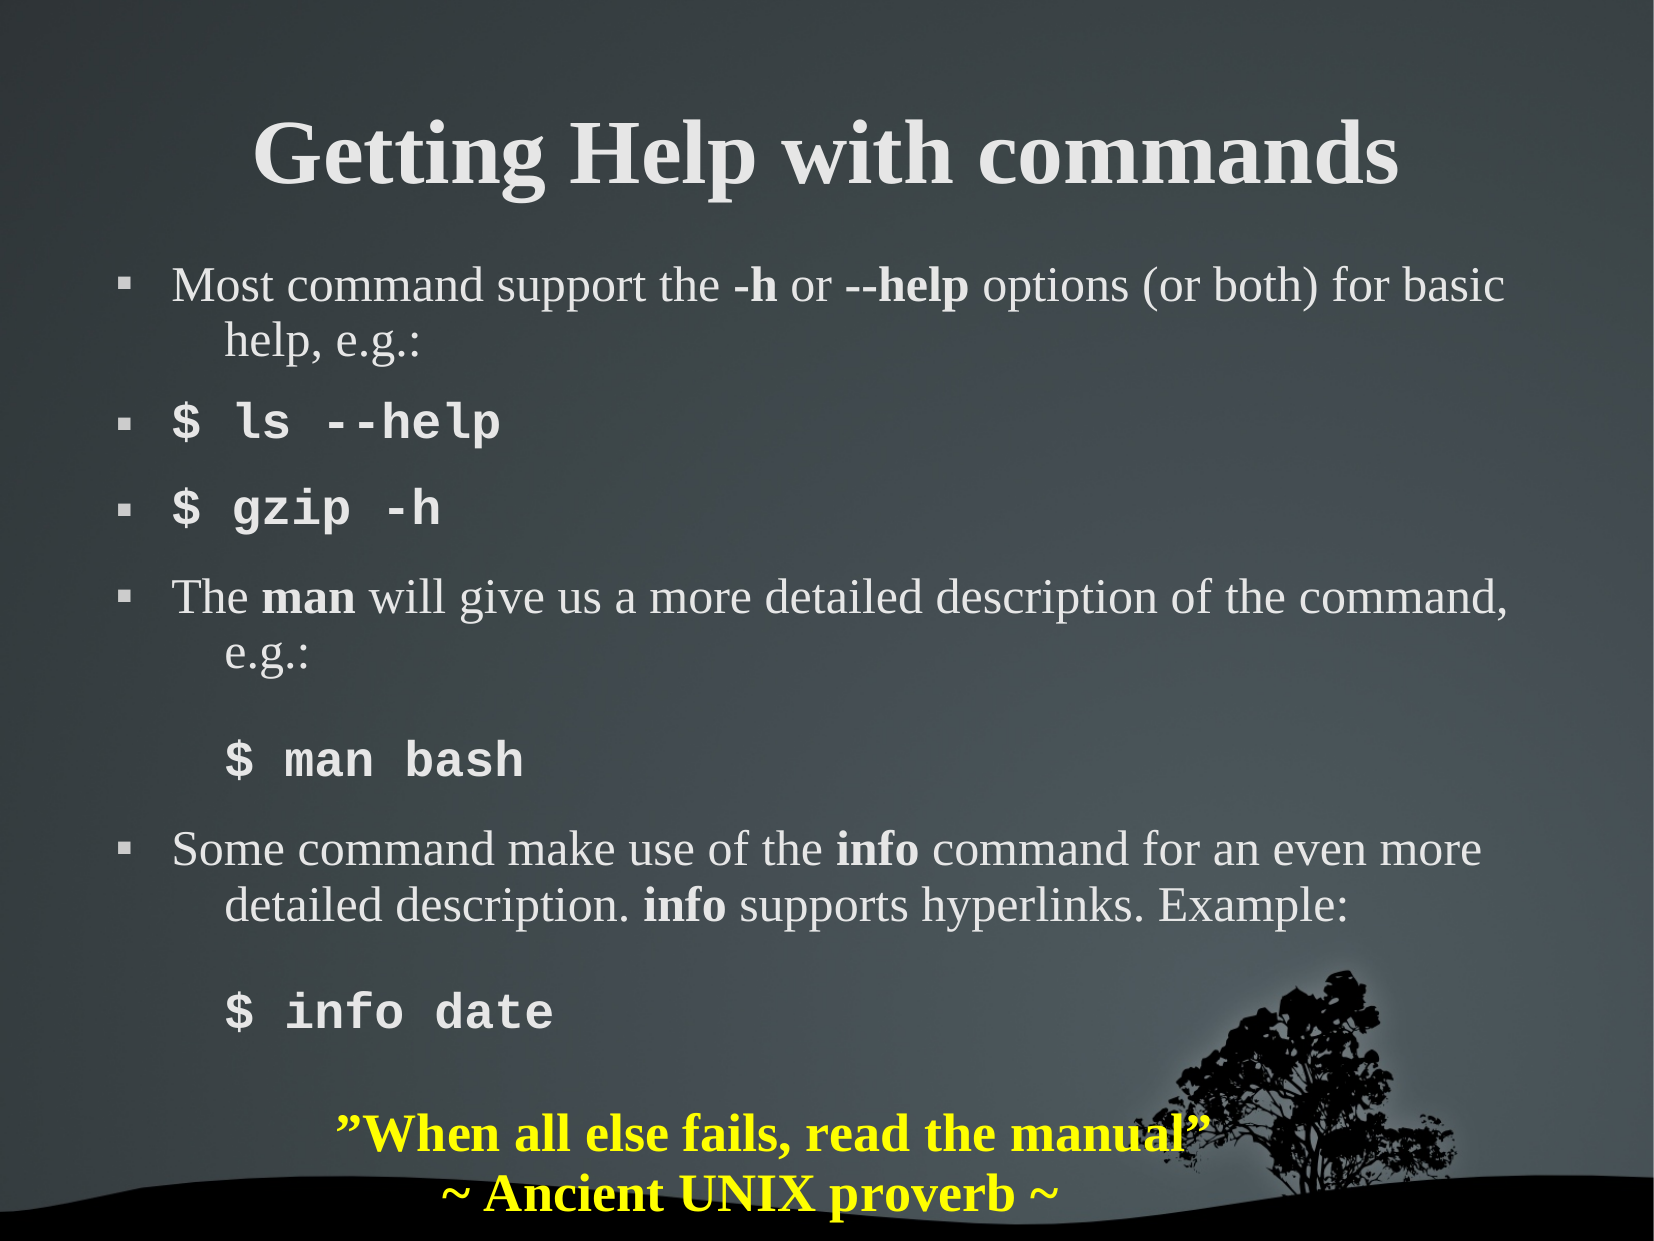

# Getting Help with commands
Most command support the -h or --help options (or both) for basic help, e.g.:
$ ls --help
$ gzip -h
The man will give us a more detailed description of the command, e.g.:
$ man bash
Some command make use of the info command for an even more detailed description. info supports hyperlinks. Example:
$ info date
”When all else fails, read the manual”
 ~ Ancient UNIX proverb ~